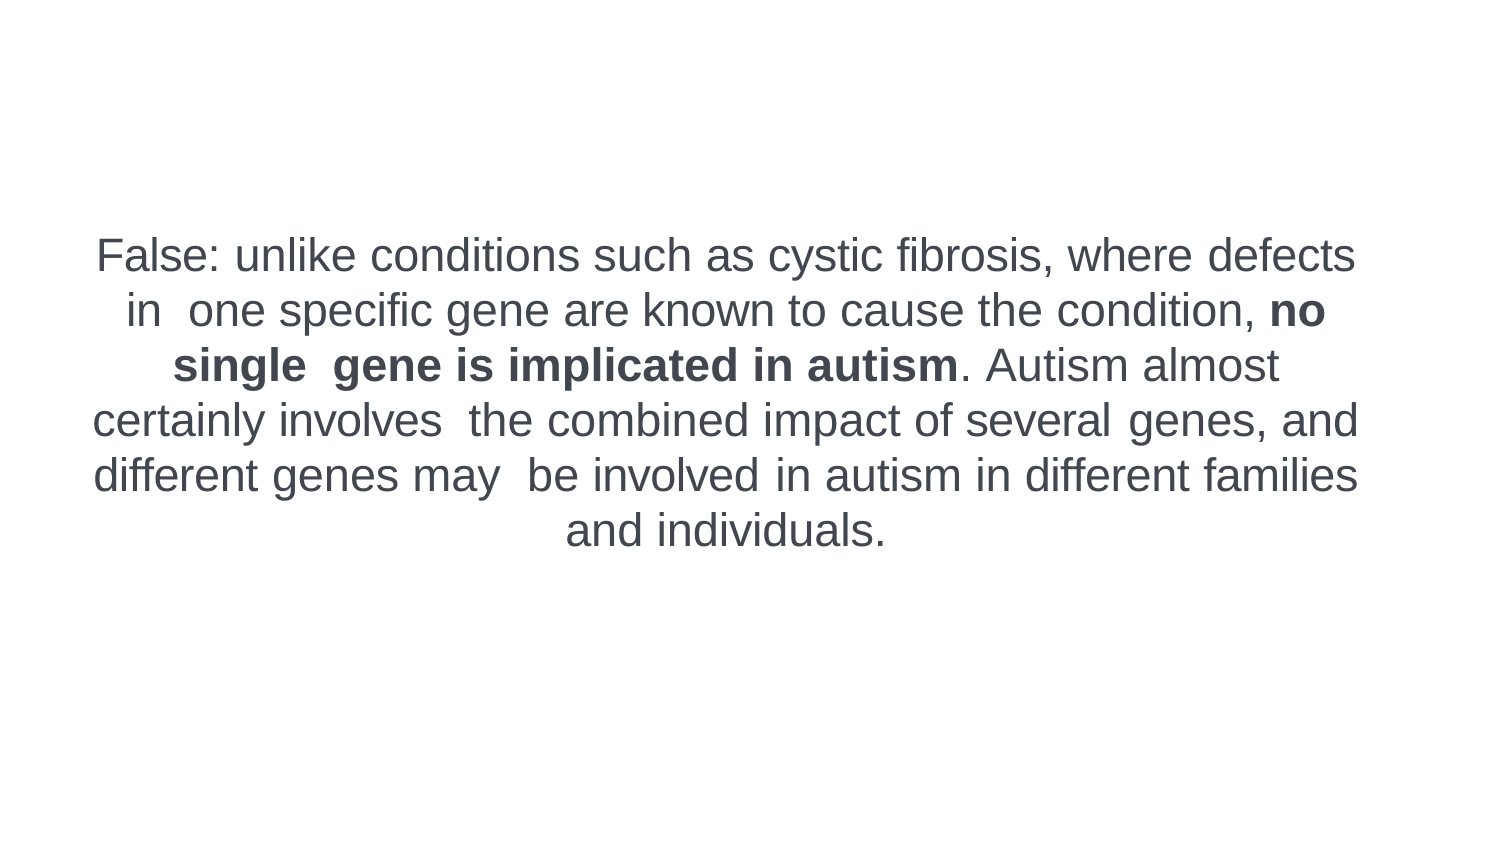

# False: unlike conditions such as cystic fibrosis, where defects in one specific gene are known to cause the condition, no single gene is implicated in autism. Autism almost certainly involves the combined impact of several genes, and different genes may be involved in autism in different families and individuals.